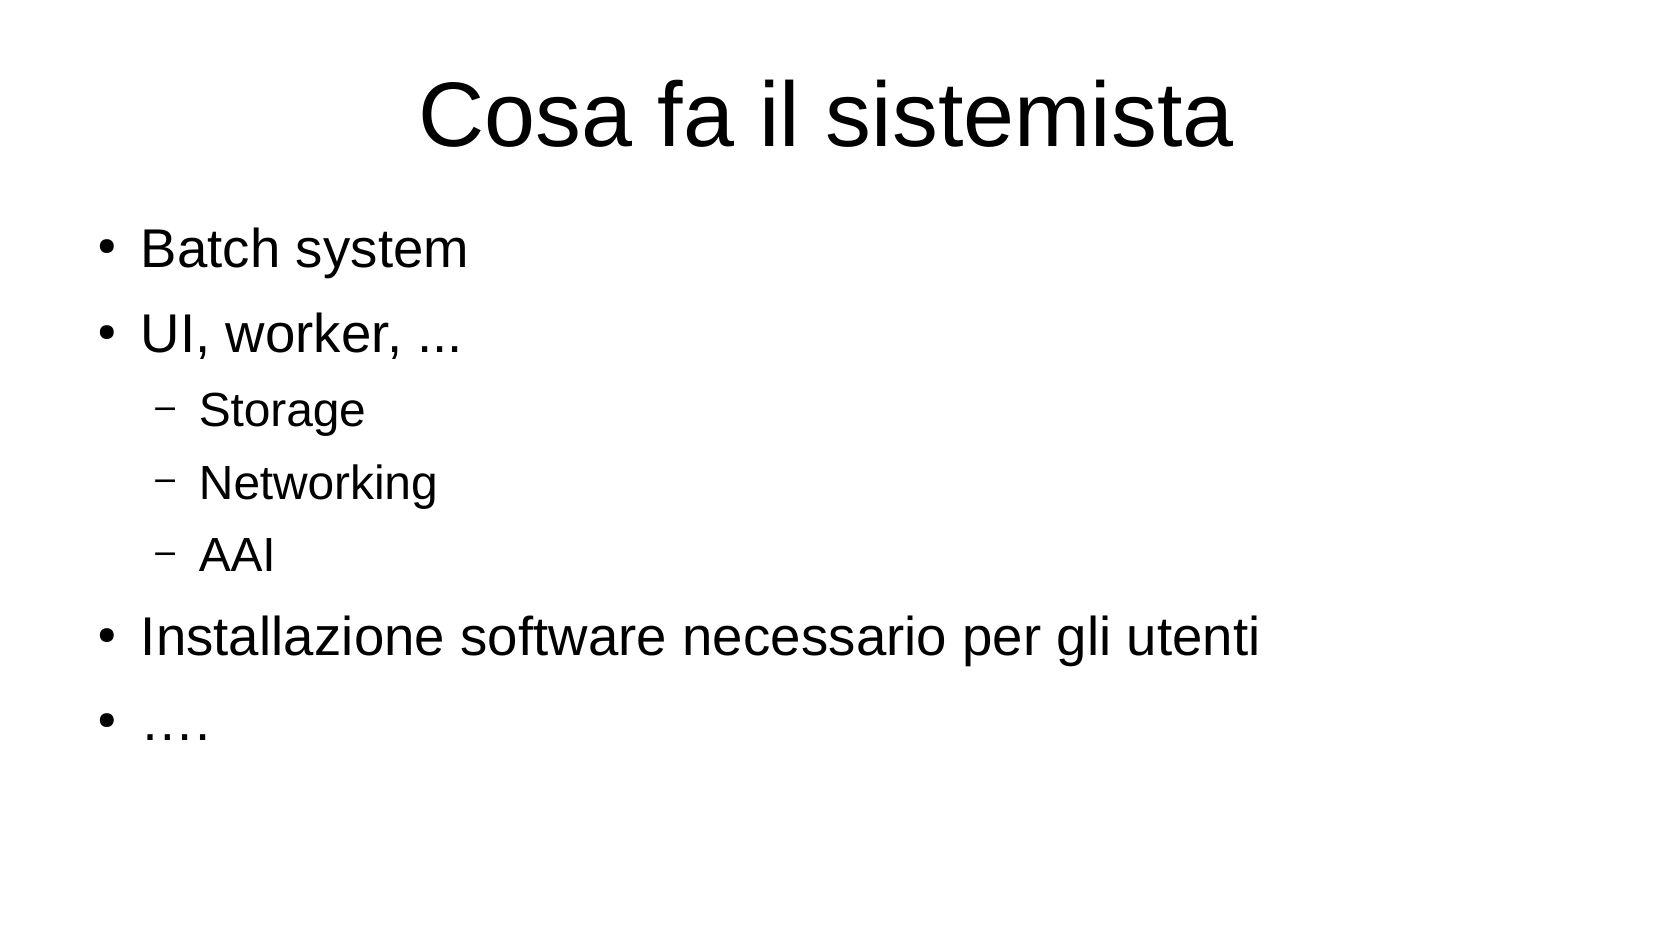

# Cosa fa il sistemista
Batch system
UI, worker, ...
Storage
Networking
AAI
Installazione software necessario per gli utenti
….